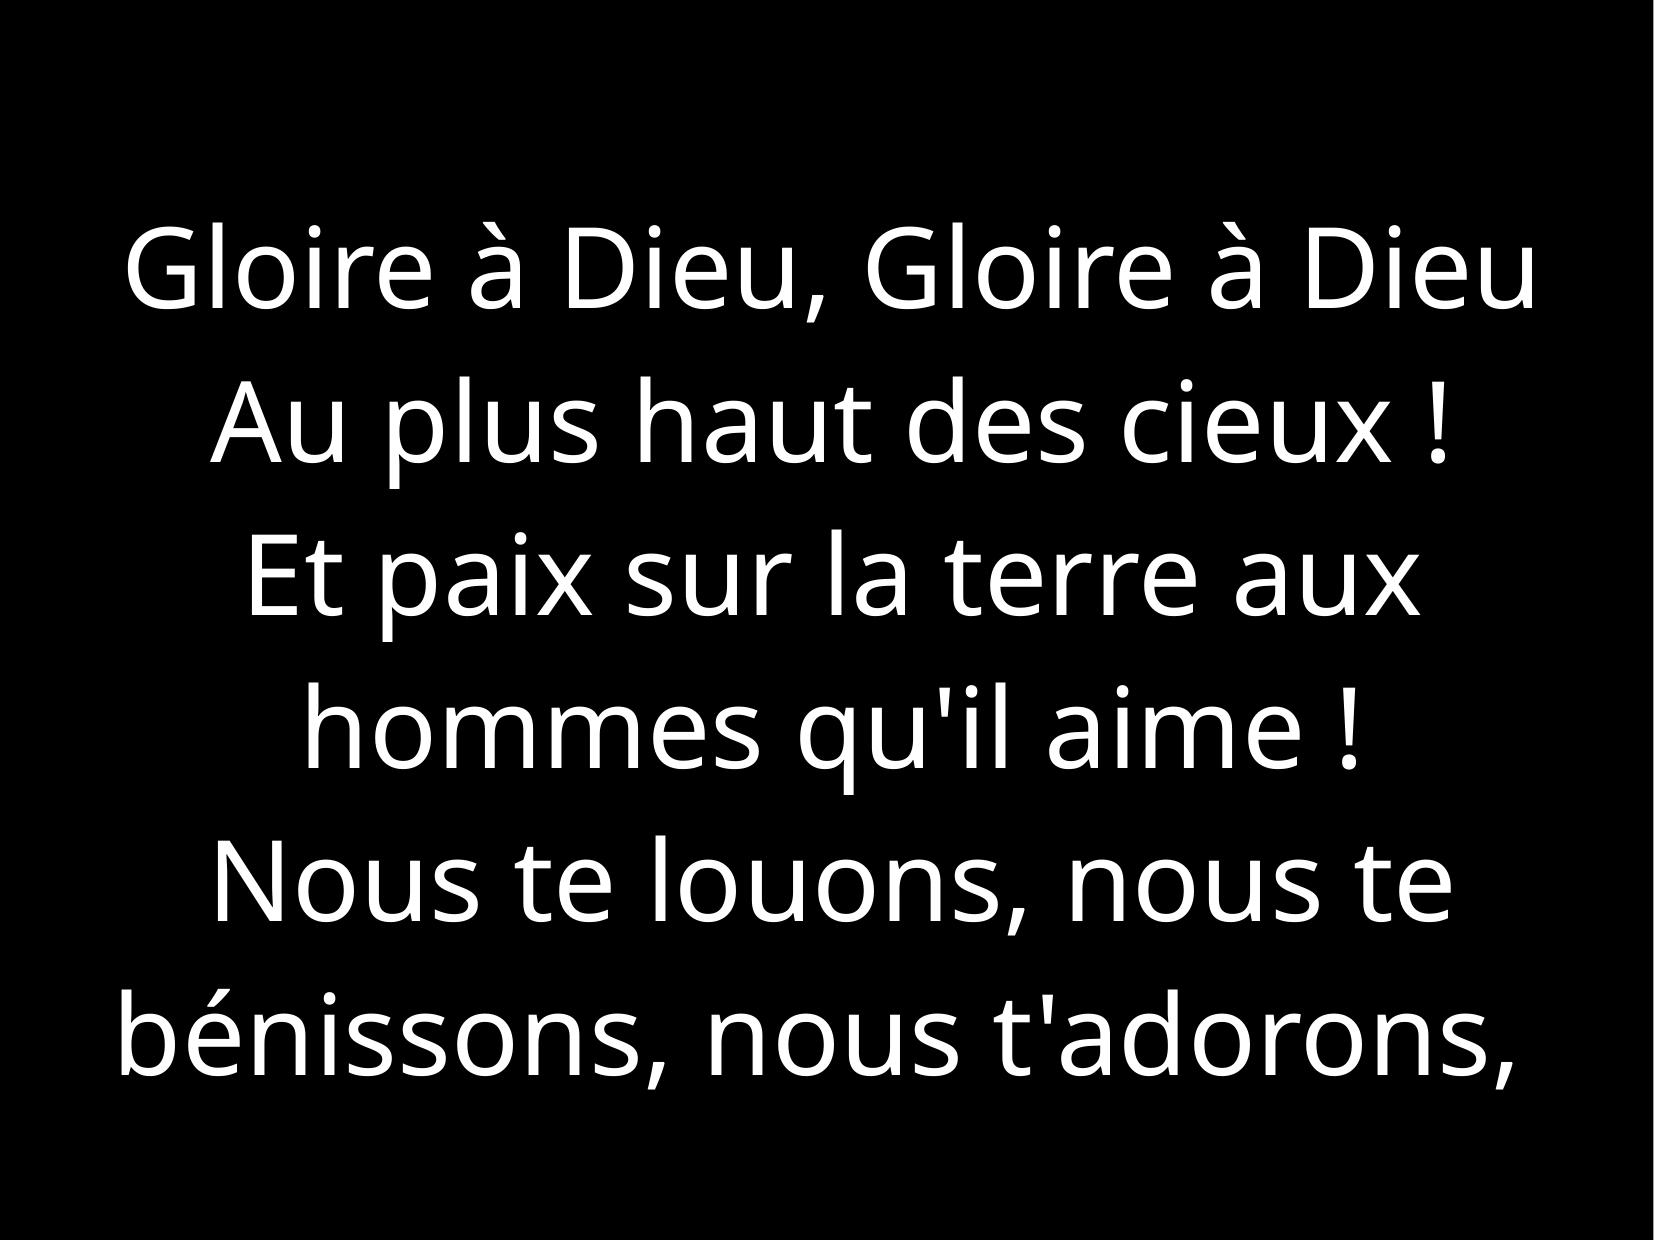

# Gloire à Dieu, Gloire à Dieu
Au plus haut des cieux !
Et paix sur la terre aux hommes qu'il aime !
Nous te louons, nous te bénissons, nous t'adorons,